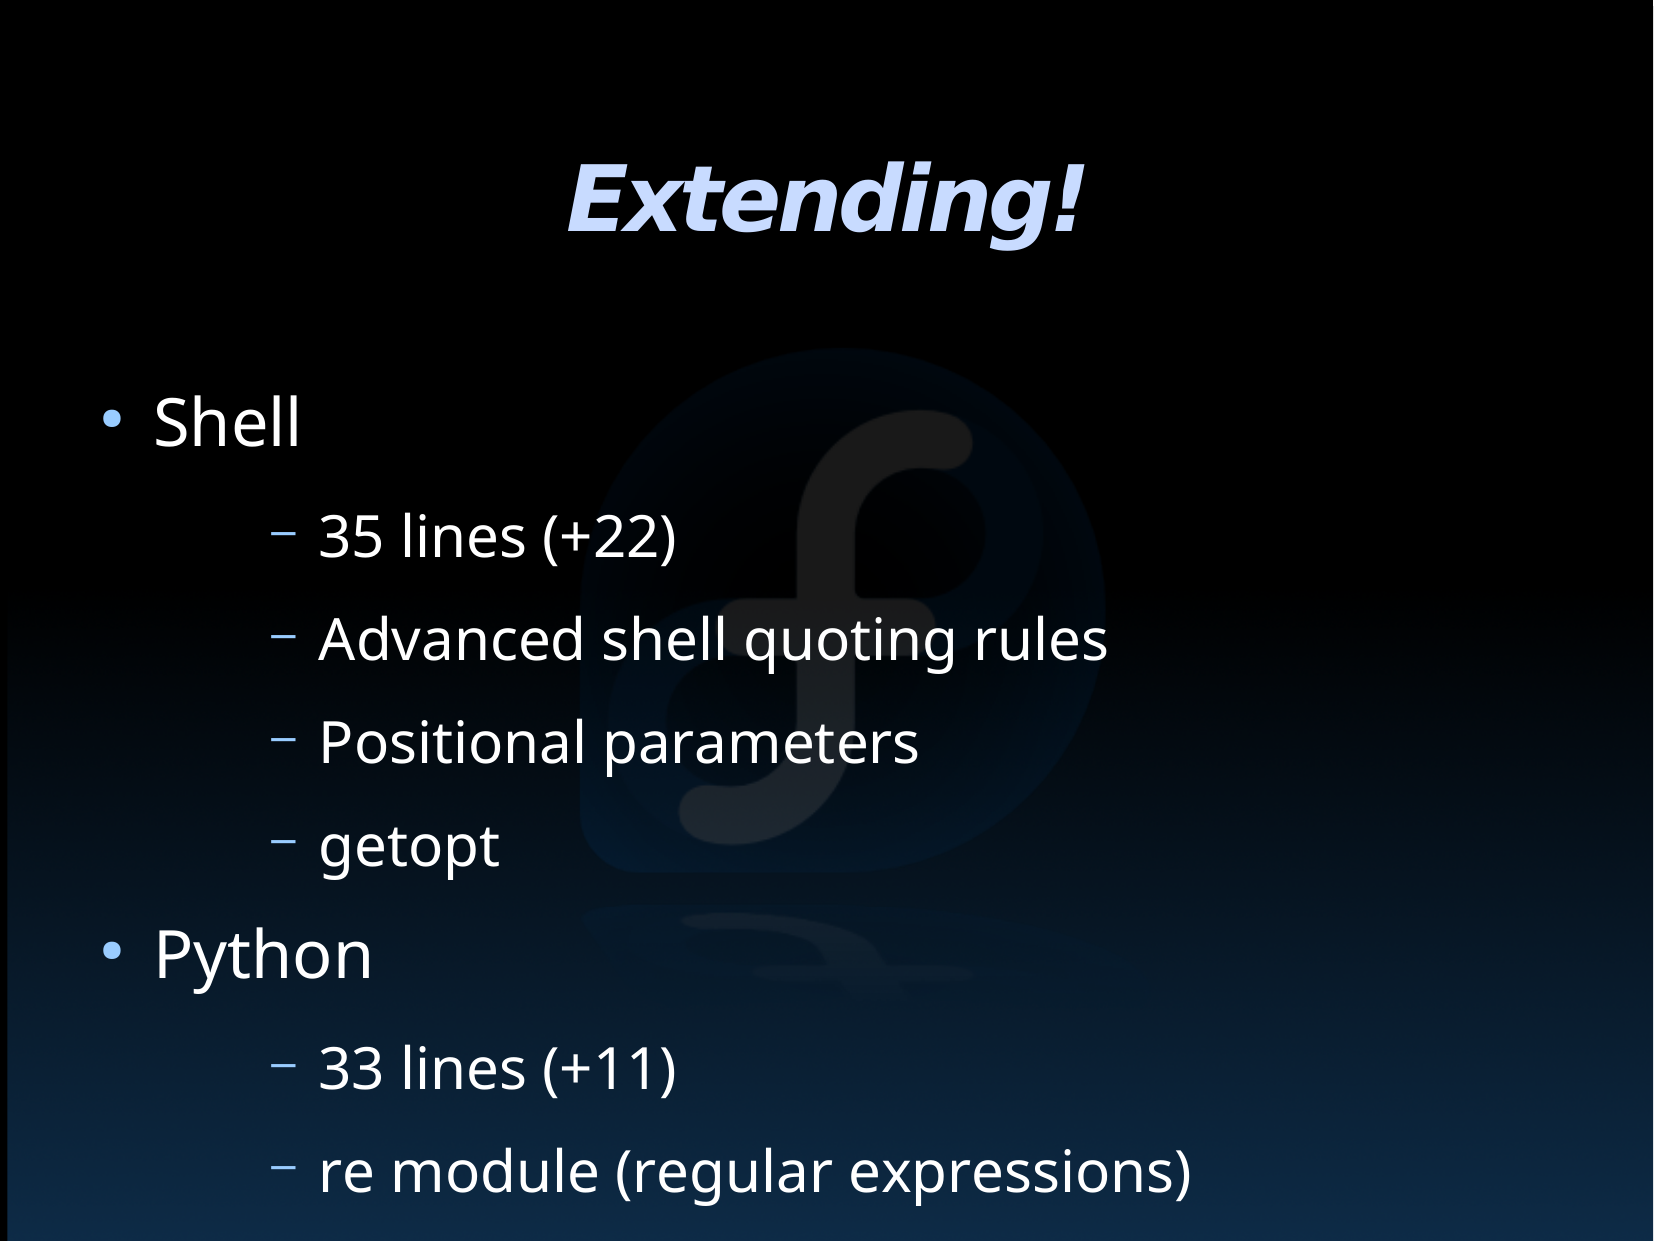

# Extending!
Shell
35 lines (+22)
Advanced shell quoting rules
Positional parameters
getopt
Python
33 lines (+11)
re module (regular expressions)
optparse module (commandline parsing)